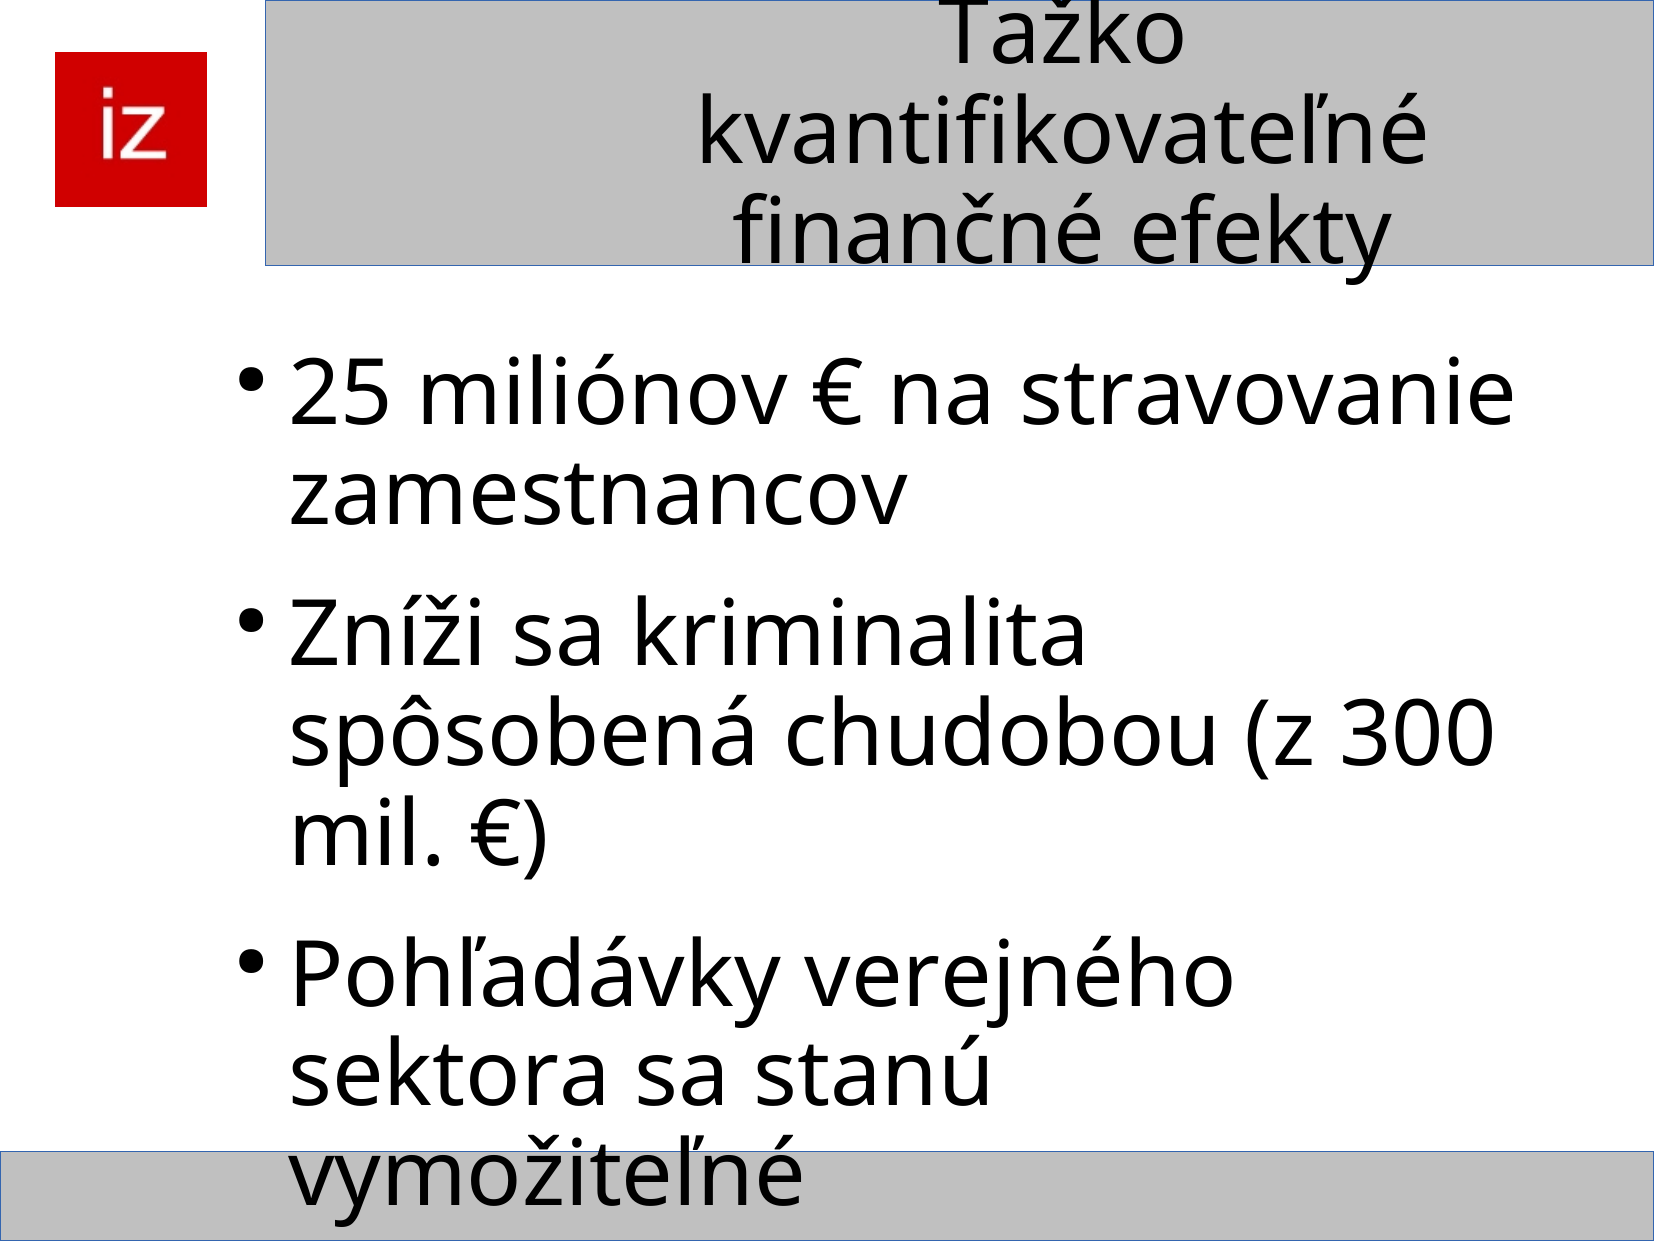

# Ťažko kvantifikovateľné finančné efekty
25 miliónov € na stravovanie zamestnancov
Zníži sa kriminalita spôsobená chudobou (z 300 mil. €)
Pohľadávky verejného sektora sa stanú vymožiteľné
Pracujúci začnú platiť výživné (7 mil. €)